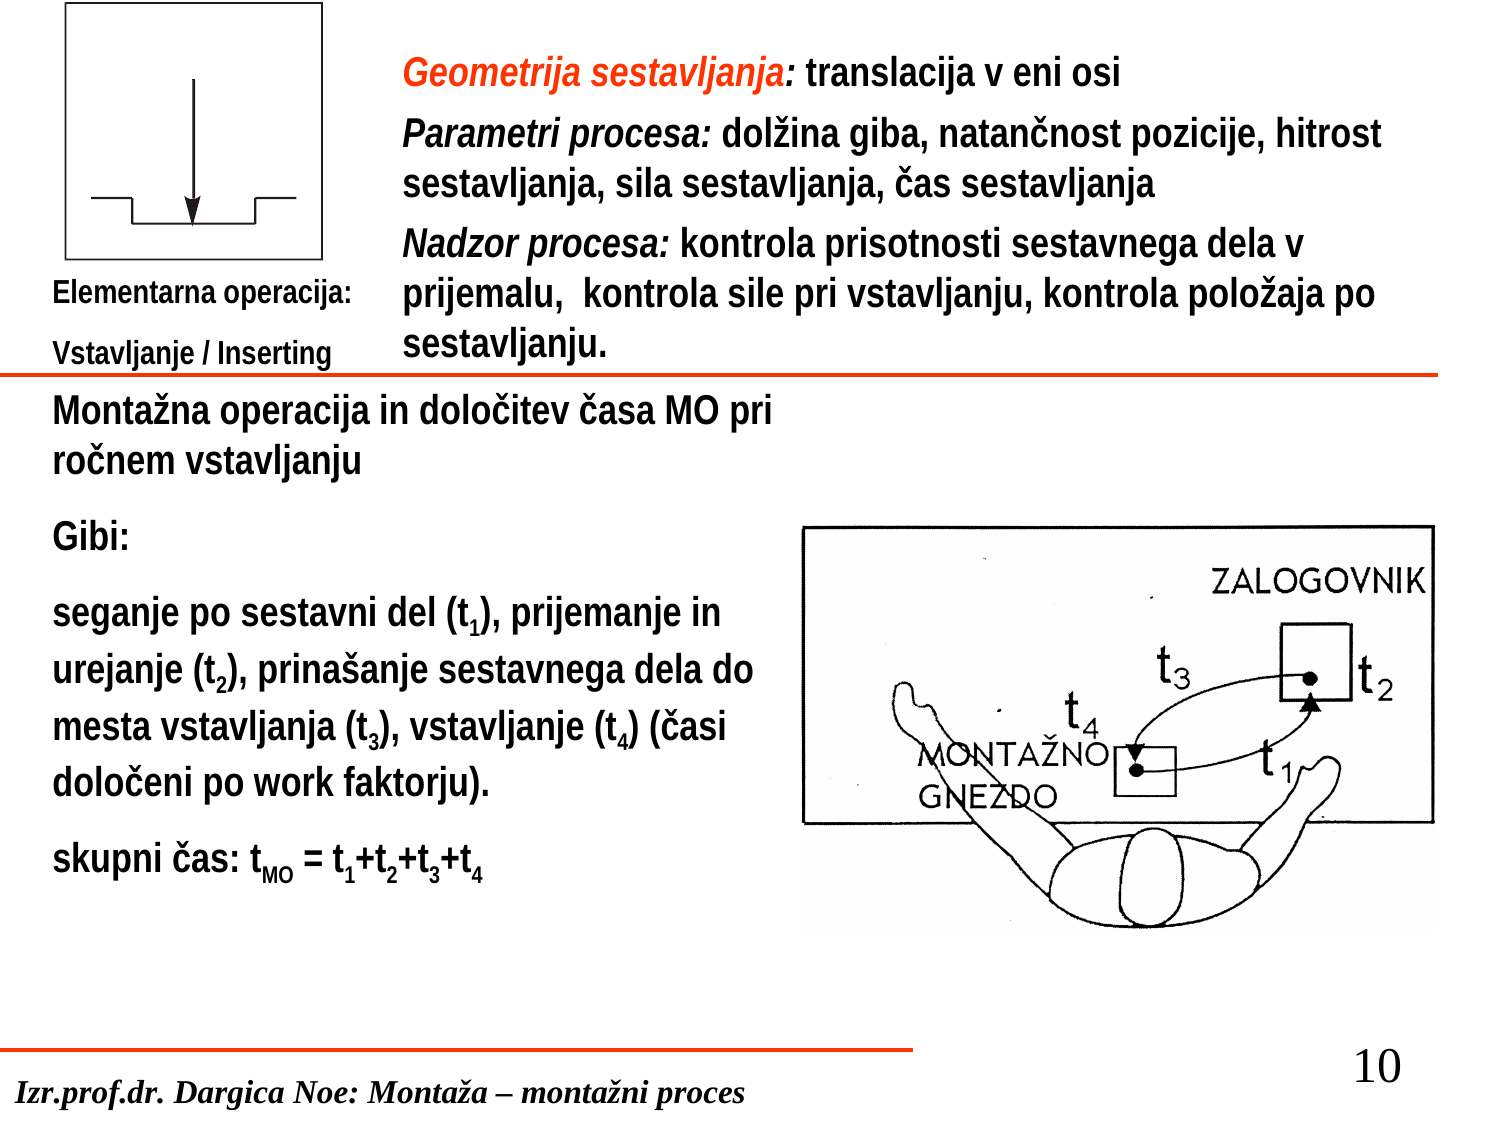

Geometrija sestavljanja: translacija v eni osi
Parametri procesa: dolžina giba, natančnost pozicije, hitrost sestavljanja, sila sestavljanja, čas sestavljanja
Nadzor procesa: kontrola prisotnosti sestavnega dela v prijemalu, kontrola sile pri vstavljanju, kontrola položaja po sestavljanju.
Elementarna operacija:
Vstavljanje / Inserting
Montažna operacija in določitev časa MO pri ročnem vstavljanju
Gibi:
seganje po sestavni del (t1), prijemanje in urejanje (t2), prinašanje sestavnega dela do mesta vstavljanja (t3), vstavljanje (t4) (časi določeni po work faktorju).
skupni čas: tMO = t1+t2+t3+t4
10